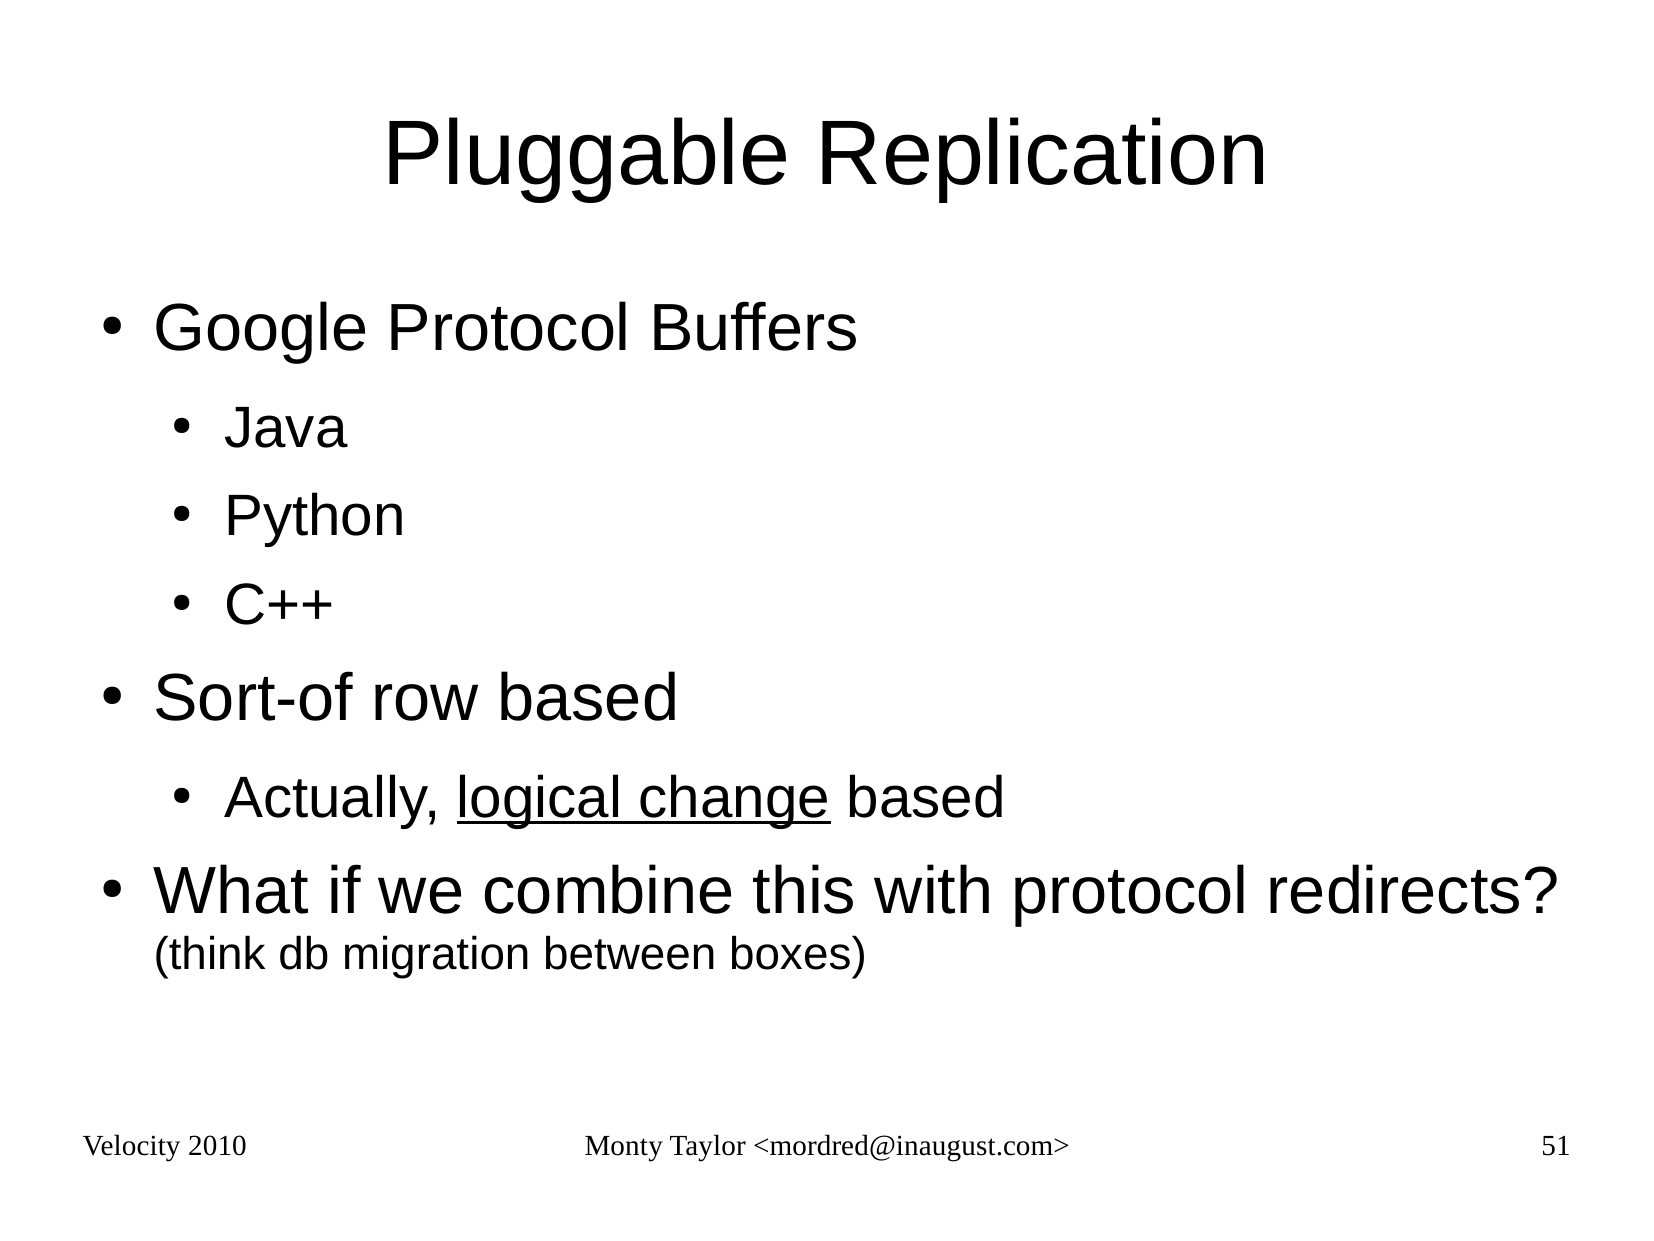

# Pluggable Replication
Google Protocol Buffers
Java
Python
C++
Sort-of row based
Actually, logical change based
What if we combine this with protocol redirects? (think db migration between boxes)
Velocity 2010
Monty Taylor <mordred@inaugust.com>
51